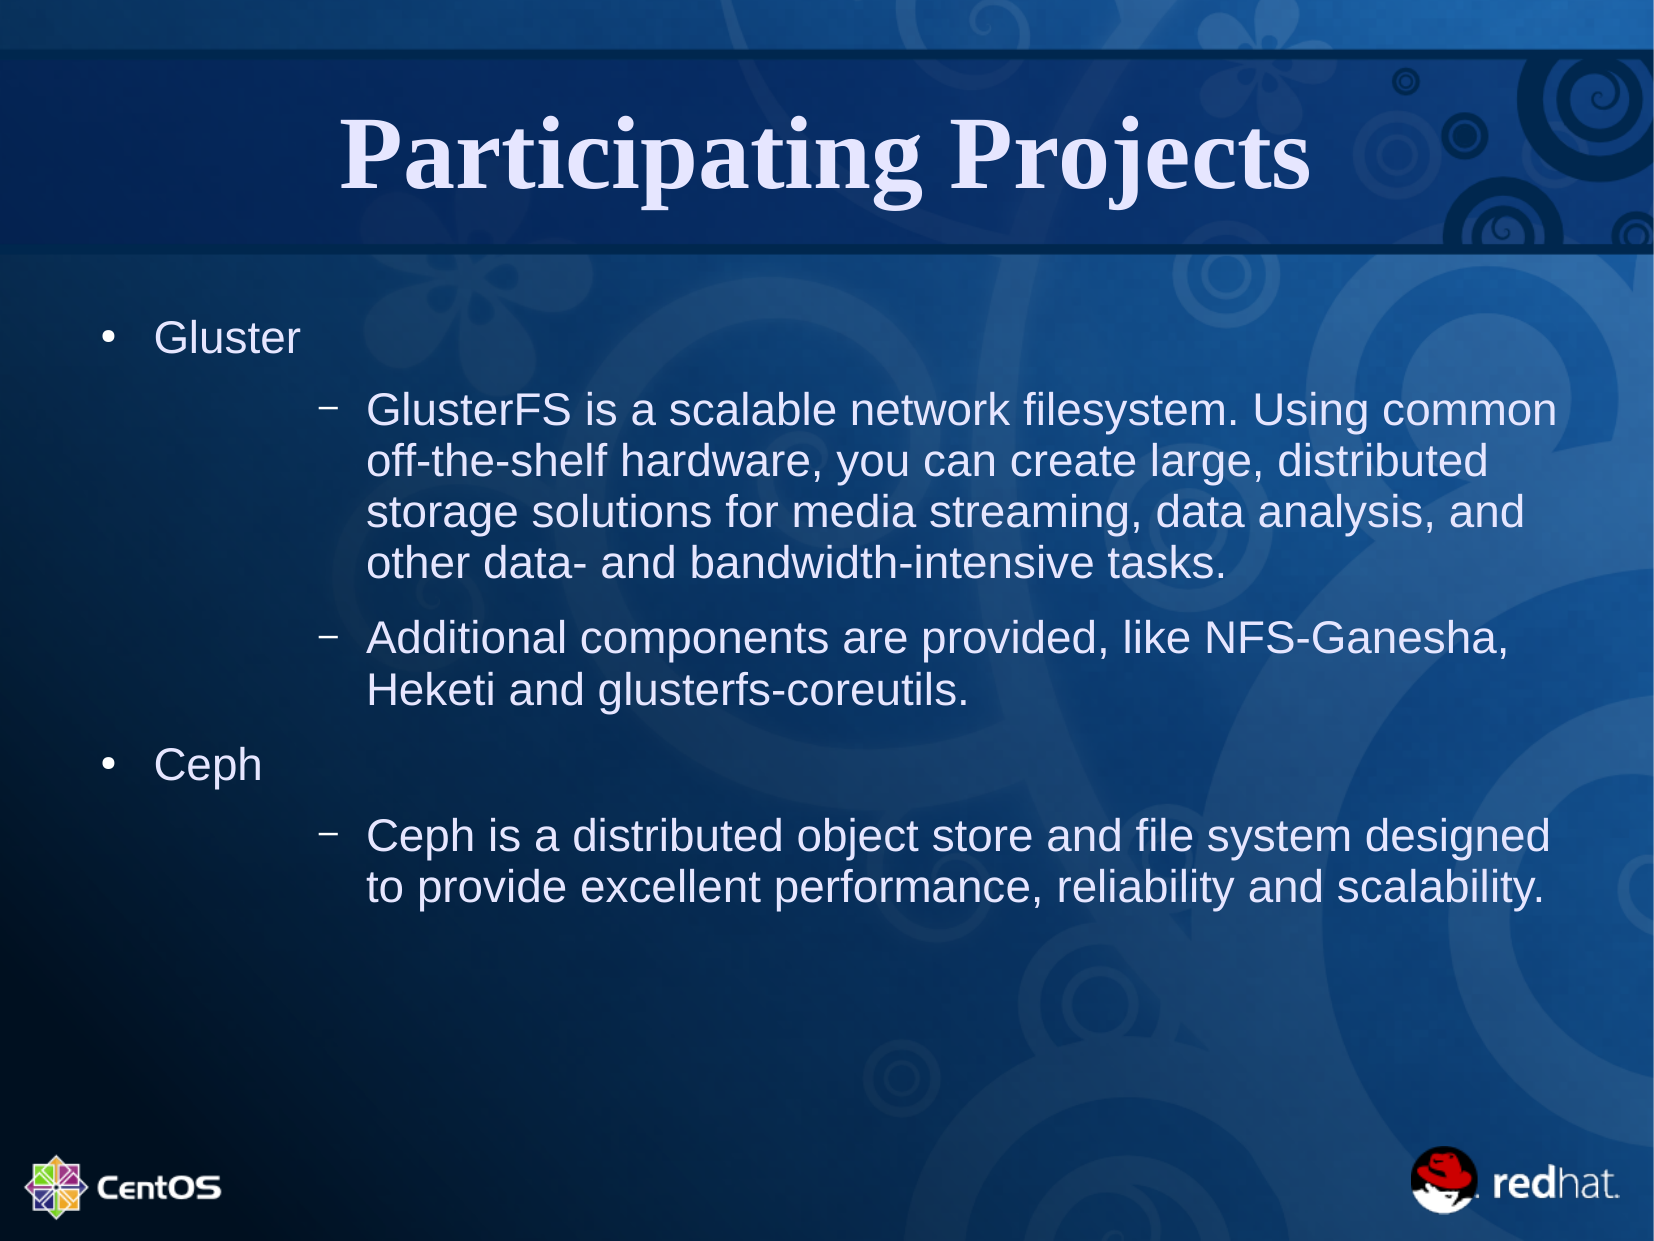

# Participating Projects
Gluster
GlusterFS is a scalable network filesystem. Using common off-the-shelf hardware, you can create large, distributed storage solutions for media streaming, data analysis, and other data- and bandwidth-intensive tasks.
Additional components are provided, like NFS-Ganesha, Heketi and glusterfs-coreutils.
Ceph
Ceph is a distributed object store and file system designed to provide excellent performance, reliability and scalability.